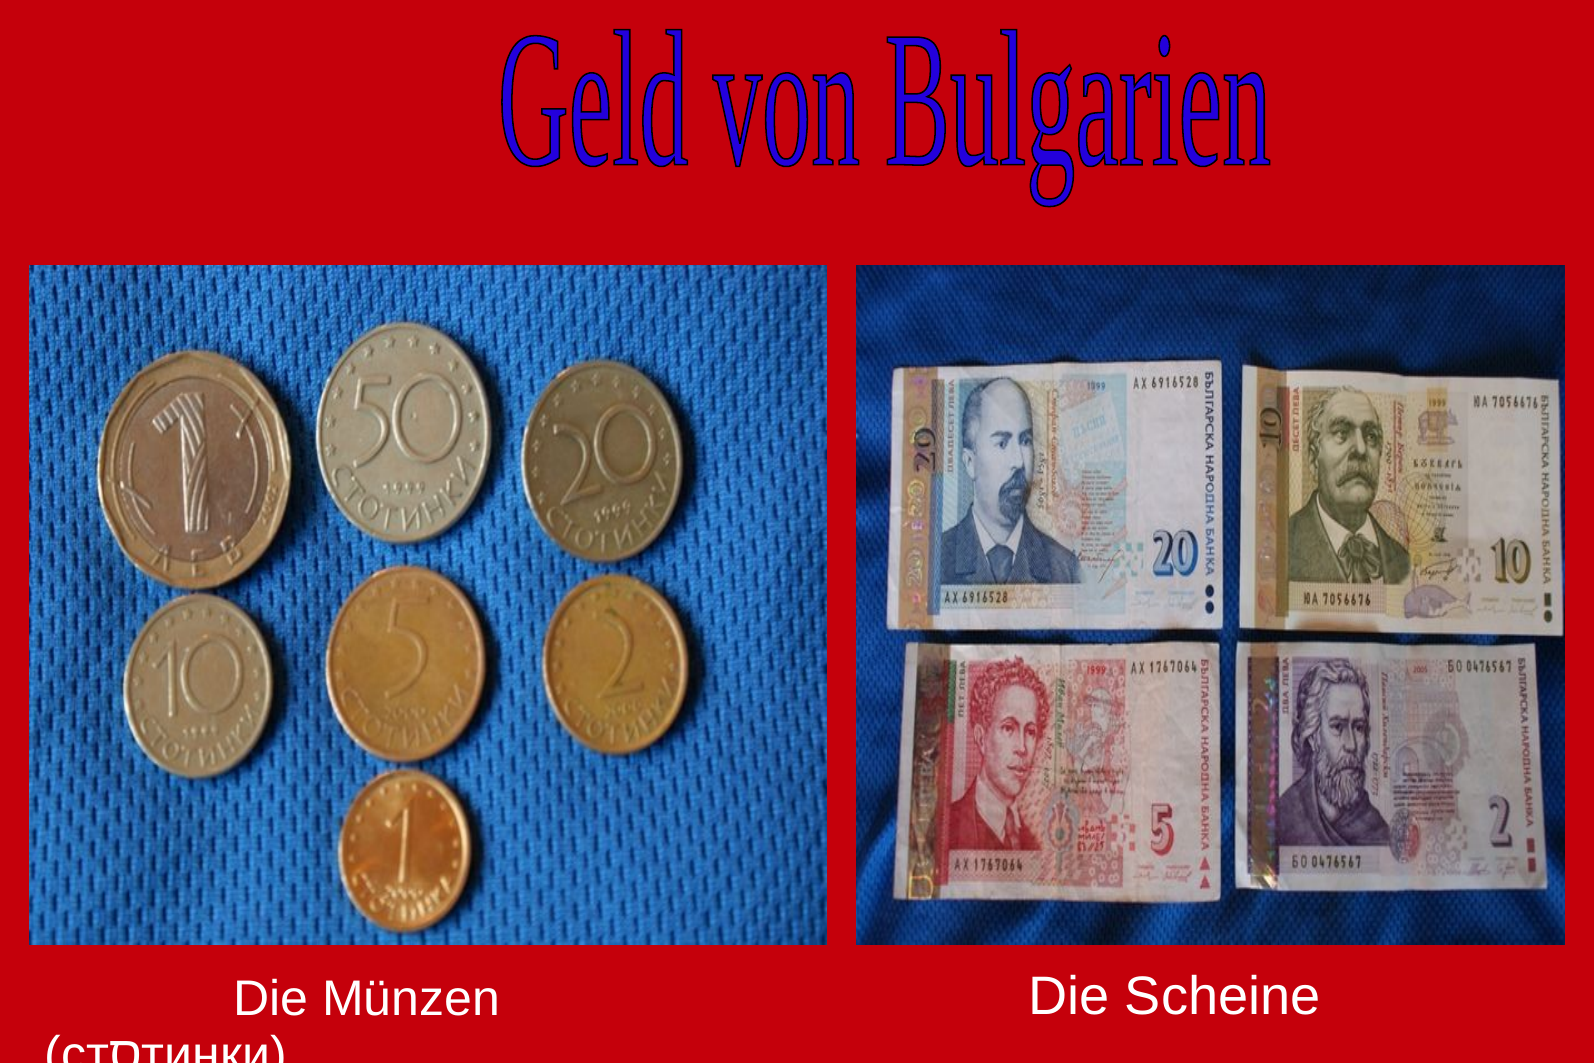

Geld von Bulgarien
 Die Scheine
 Die Münzen (стסтинки)